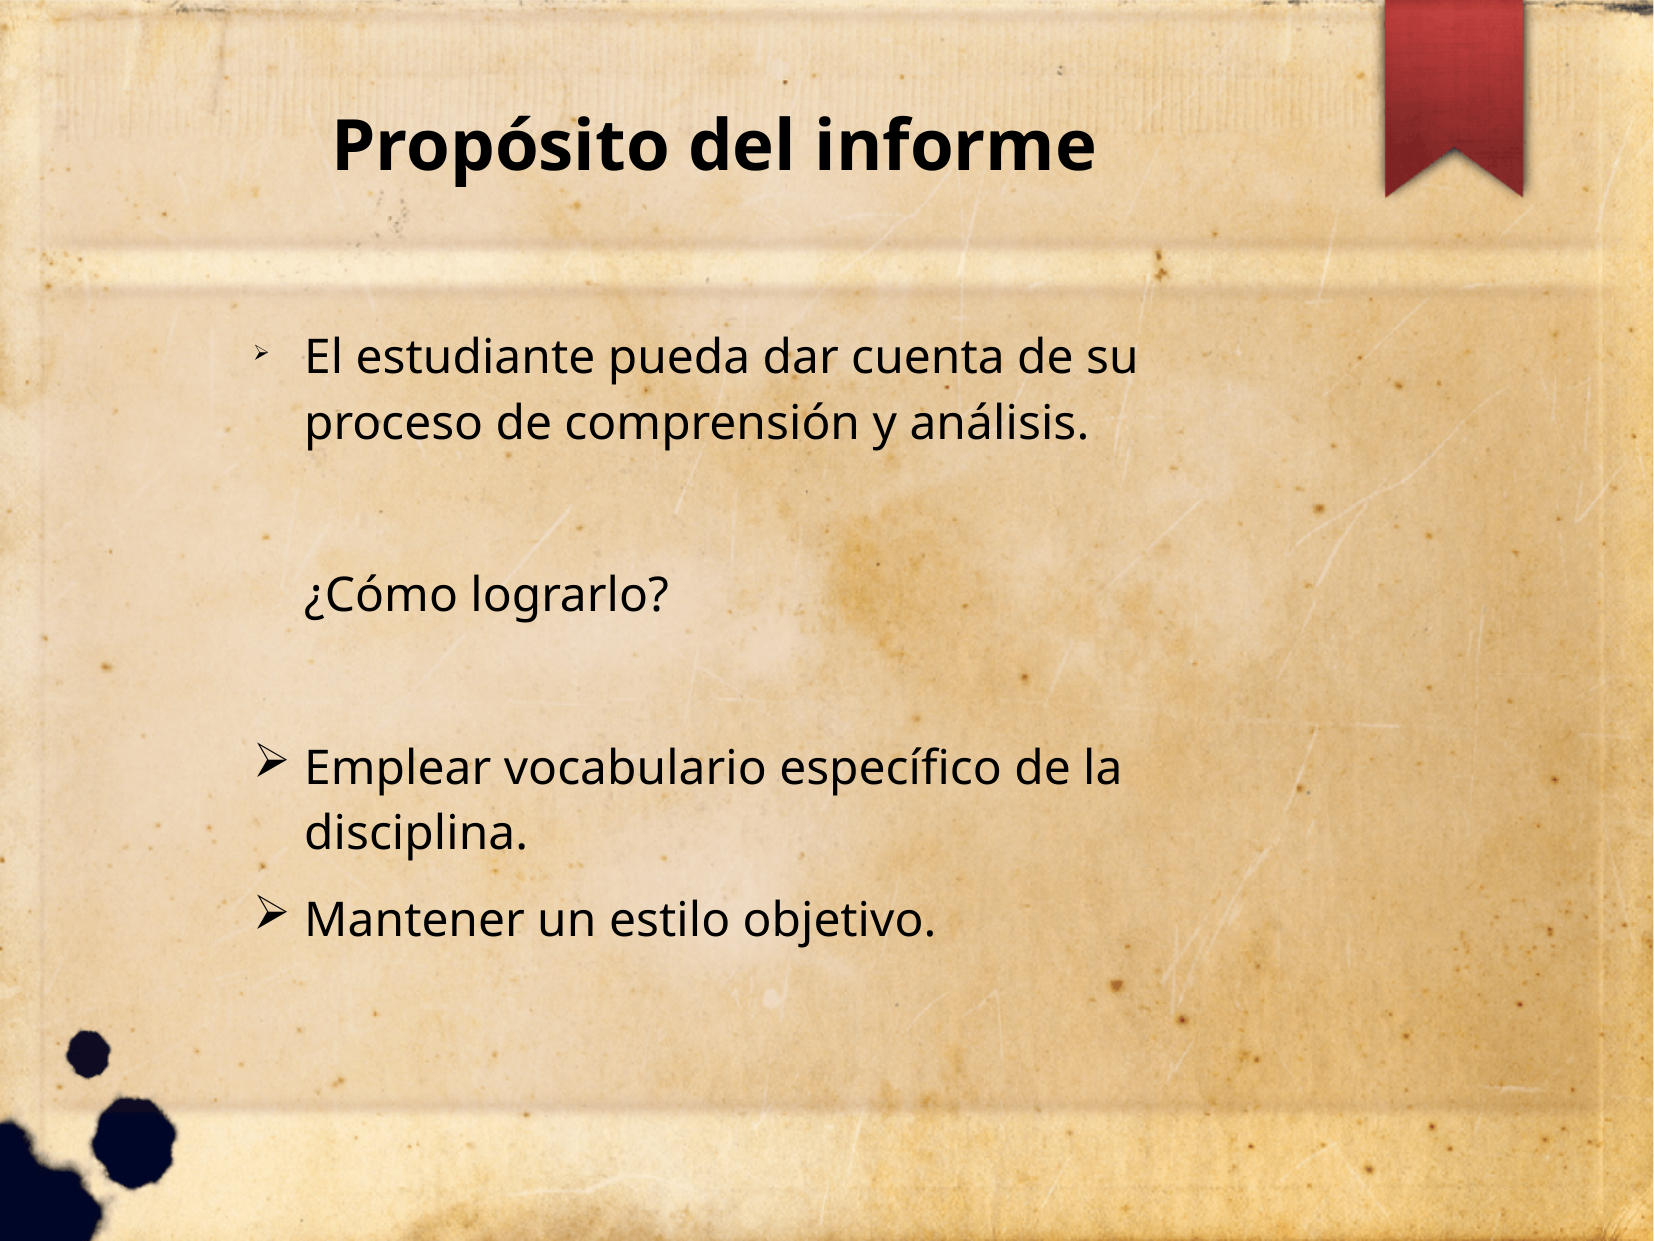

# Propósito del informe
El estudiante pueda dar cuenta de su proceso de comprensión y análisis.
¿Cómo lograrlo?
Emplear vocabulario específico de la disciplina.
Mantener un estilo objetivo.